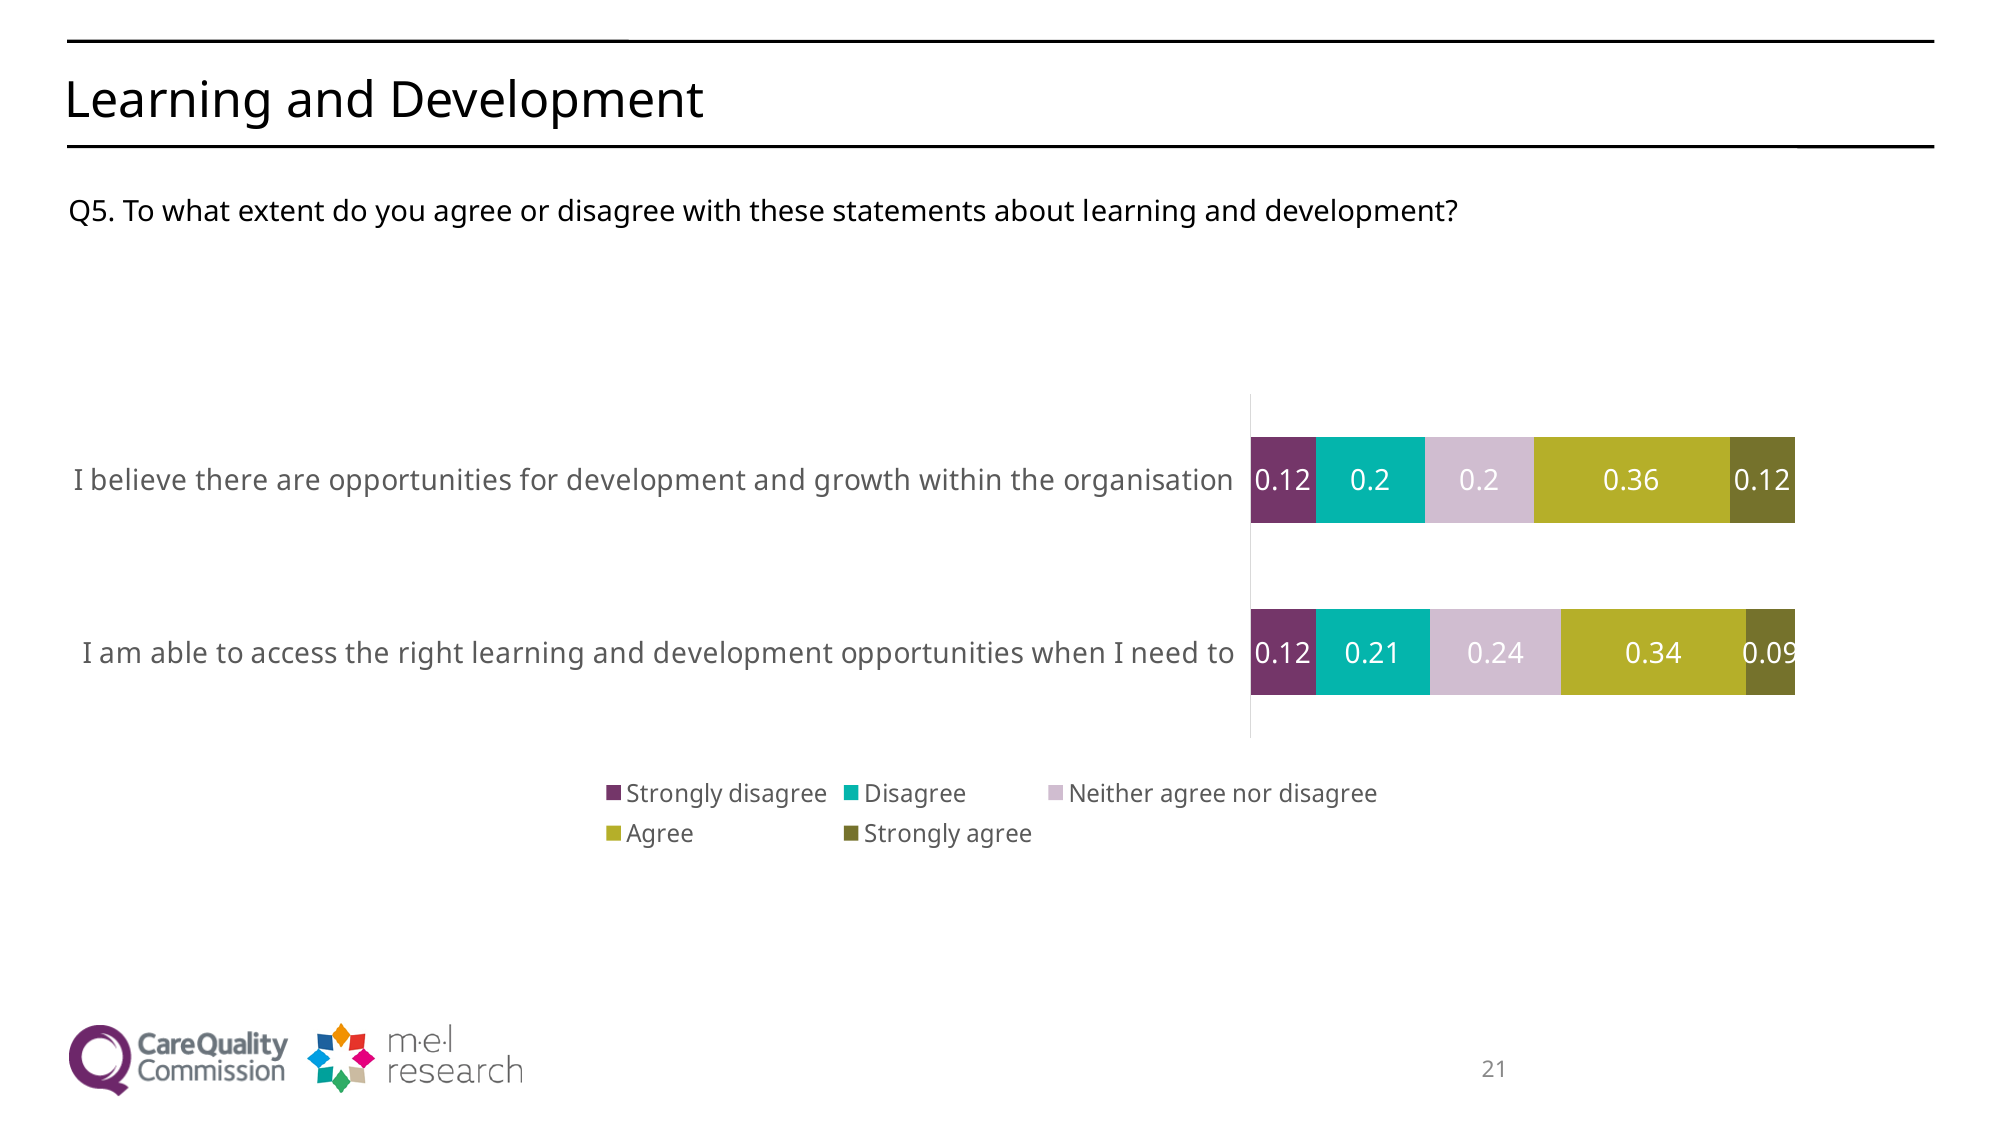

# Learning and Development
Q5. To what extent do you agree or disagree with these statements about learning and development?
### Chart
| Category | Strongly disagree | Disagree | Neither agree nor disagree | Agree | Strongly agree |
|---|---|---|---|---|---|
| I believe there are opportunities for development and growth within the organisation | 0.12 | 0.2 | 0.2 | 0.36 | 0.12 |
| I am able to access the right learning and development opportunities when I need to | 0.12 | 0.21 | 0.24 | 0.34 | 0.09 |
20